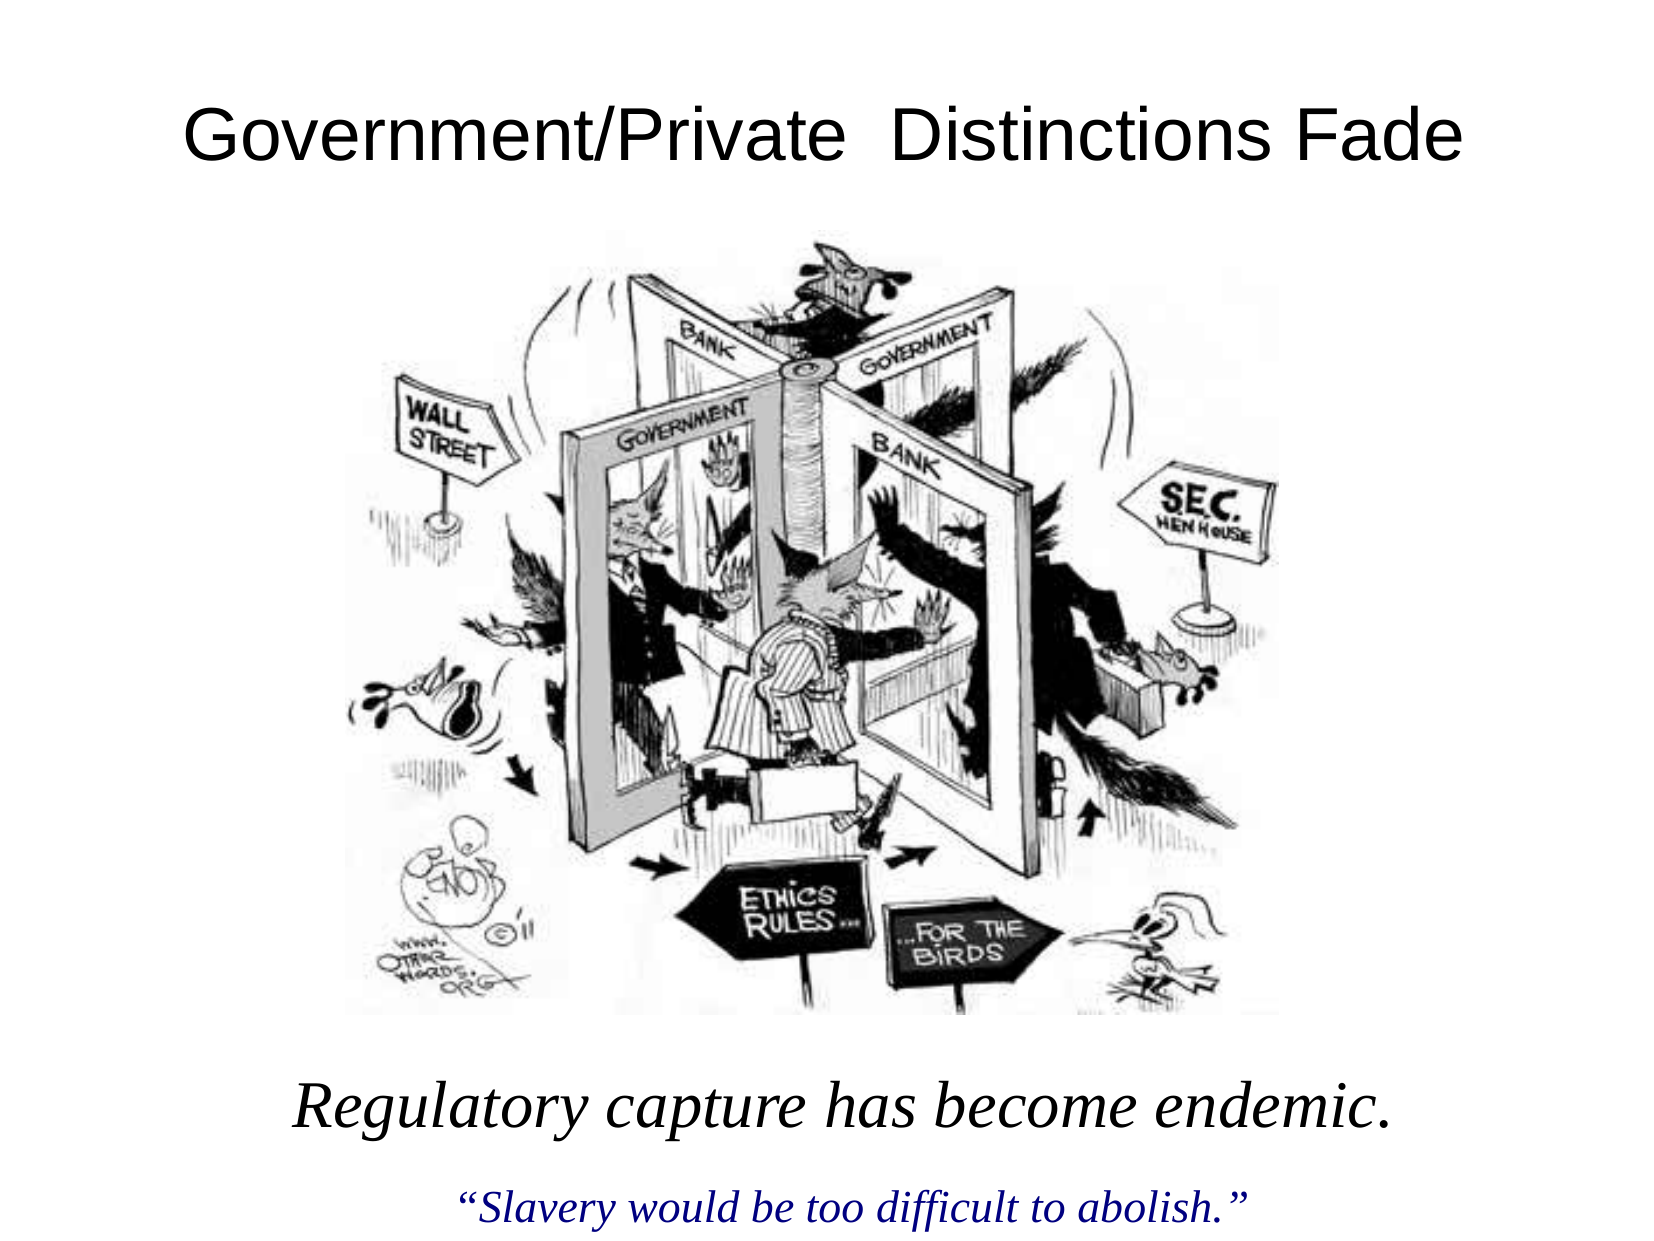

Government/Private Distinctions Fade
Regulatory capture has become endemic.
“Slavery would be too difficult to abolish.”